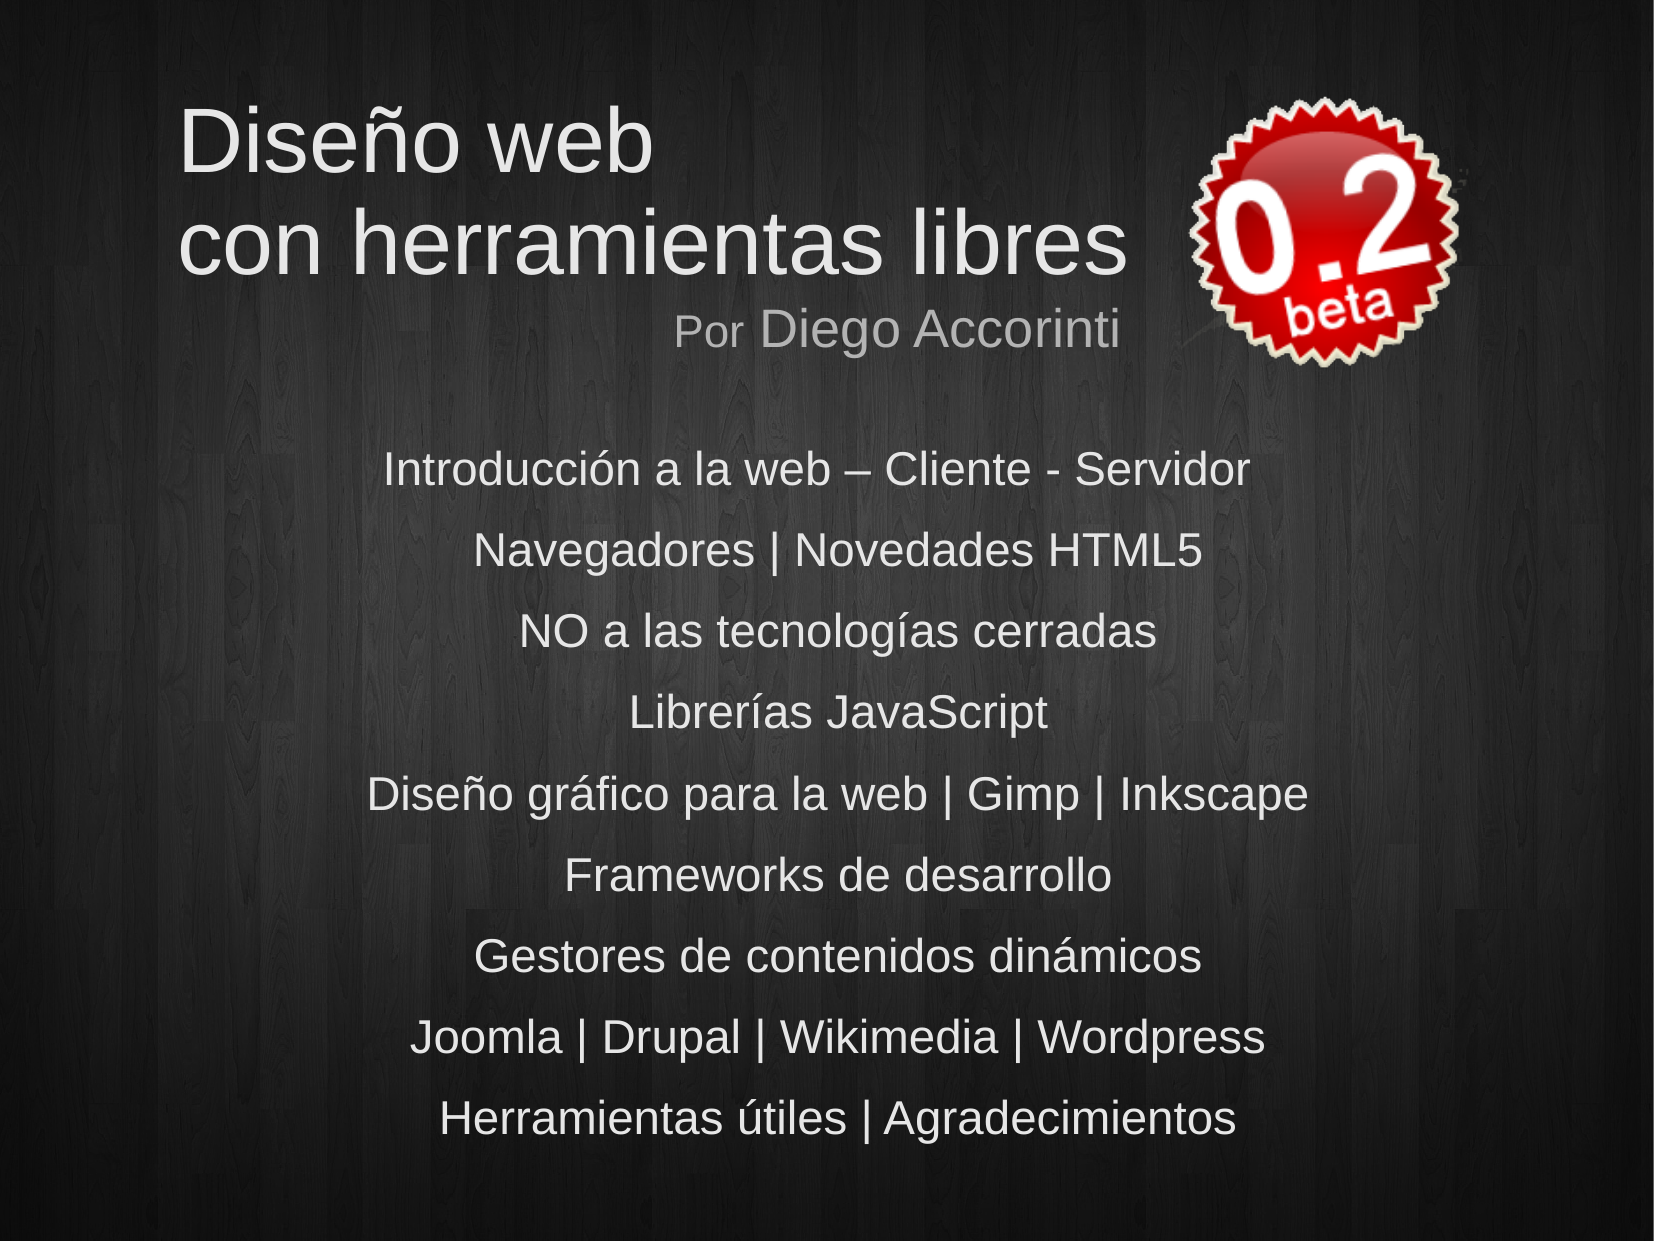

# Diseño web con herramientas libres
Por Diego Accorinti
Introducción a la web – Cliente - Servidor
Navegadores | Novedades HTML5
NO a las tecnologías cerradas
Librerías JavaScript
Diseño gráfico para la web | Gimp | Inkscape
Frameworks de desarrollo
Gestores de contenidos dinámicos
Joomla | Drupal | Wikimedia | Wordpress
Herramientas útiles | Agradecimientos